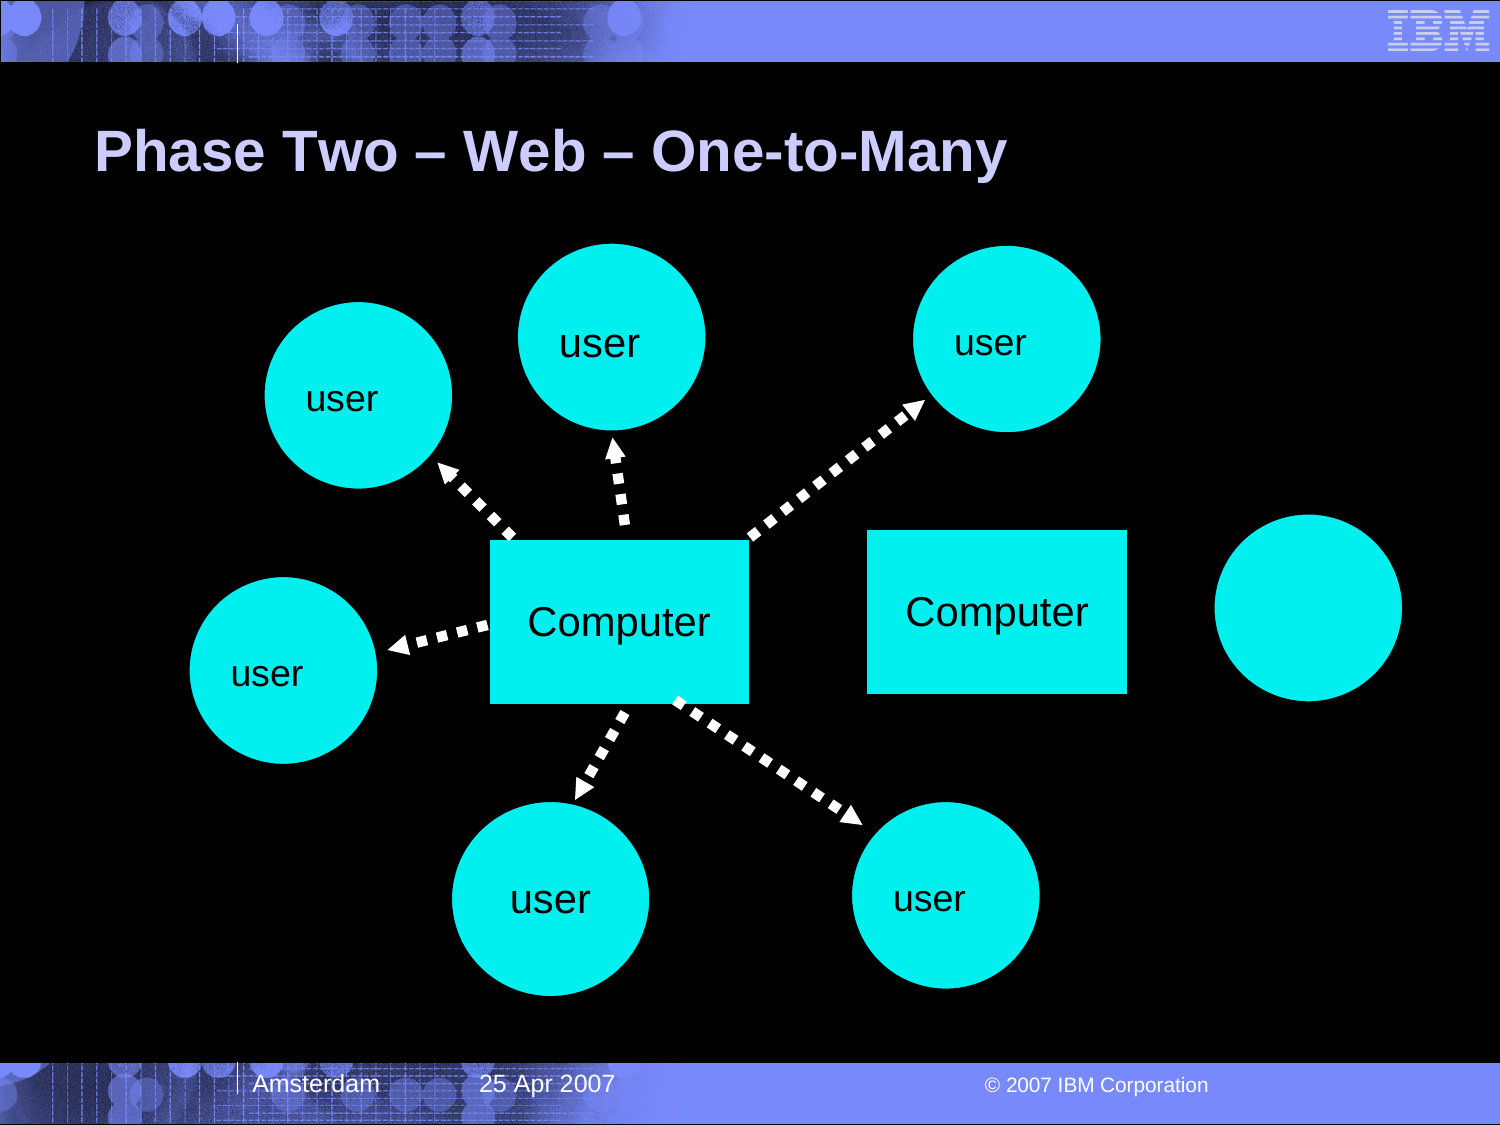

# Phase Two – Web – One-to-Many
user
user
user
Computer
Computer
user
user
user